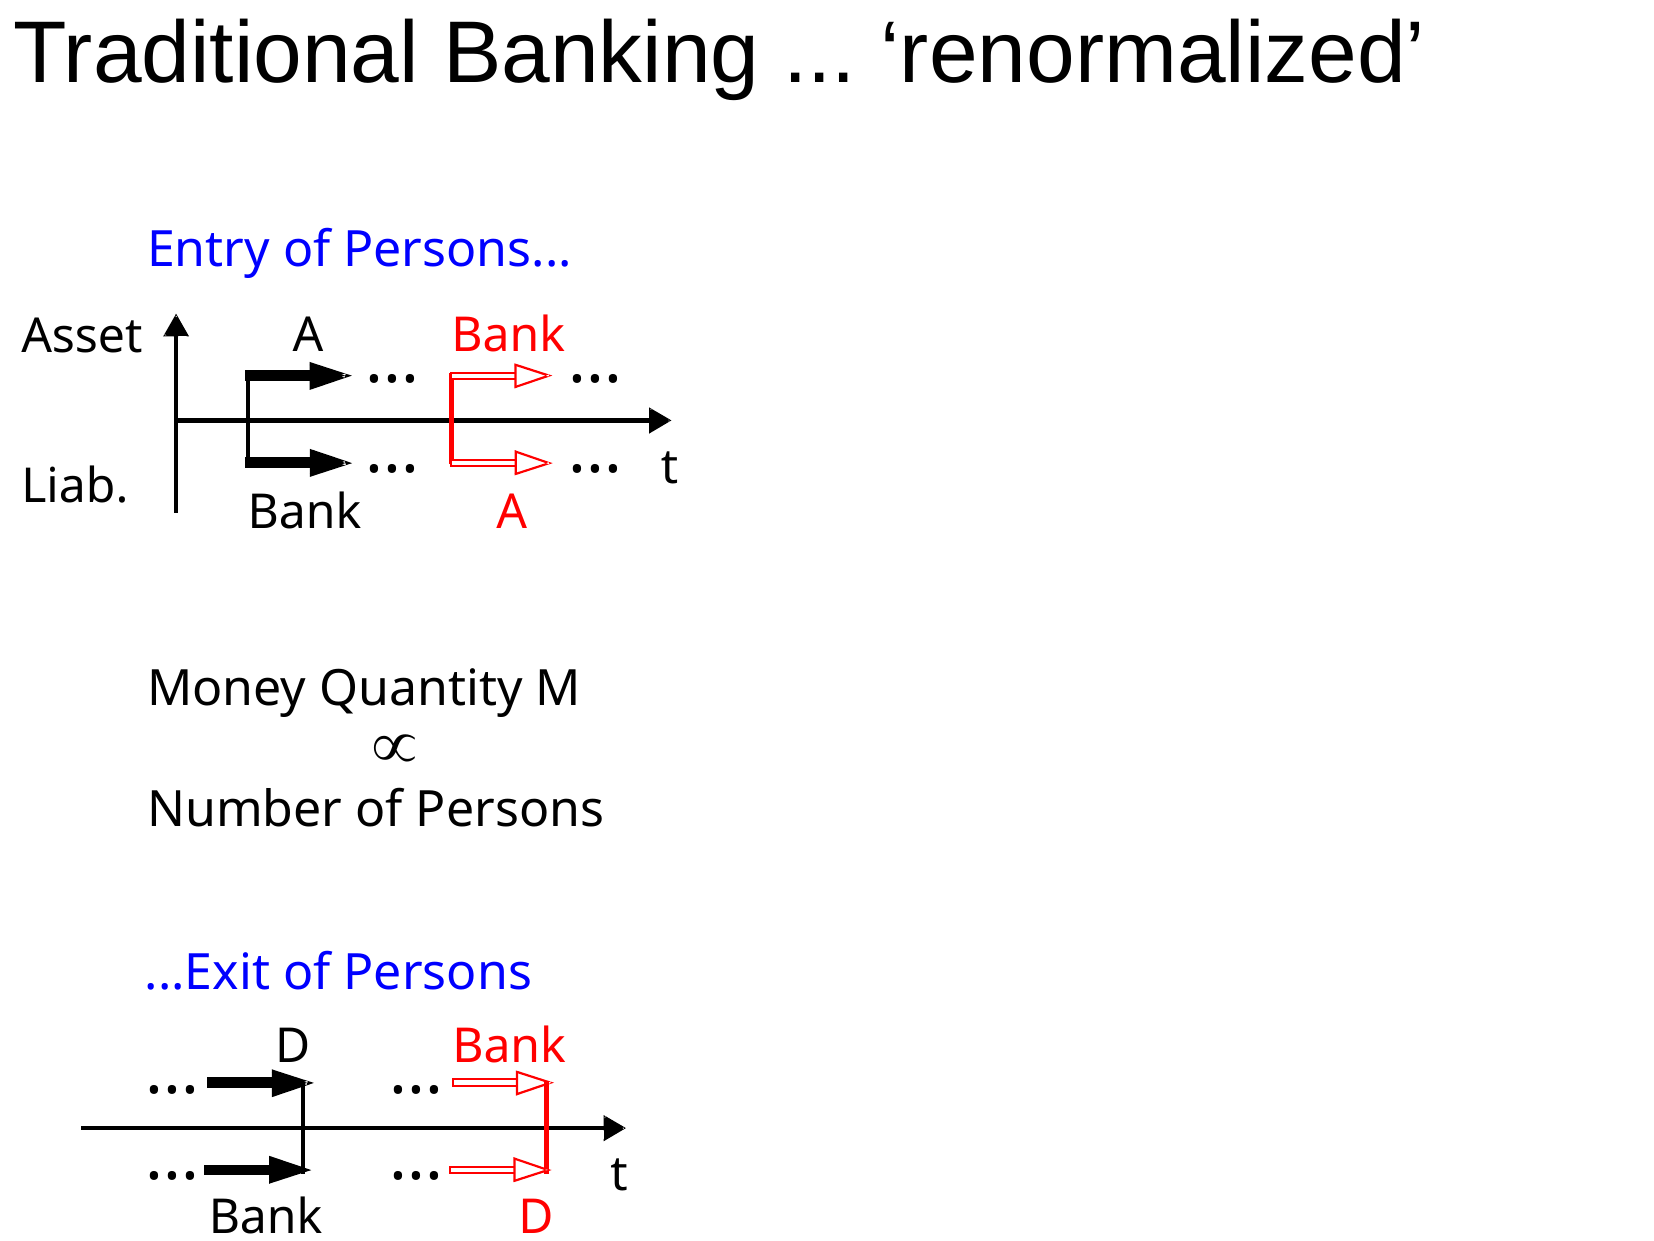

Traditional Banking ... ‘renormalized’
Entry of Persons...
A
Bank
Asset
...
...
...
...
t
Liab.
Bank
A
Money Quantity M
∝
Number of Persons
...Exit of Persons
D
Bank
...
...
...
...
t
Bank
D